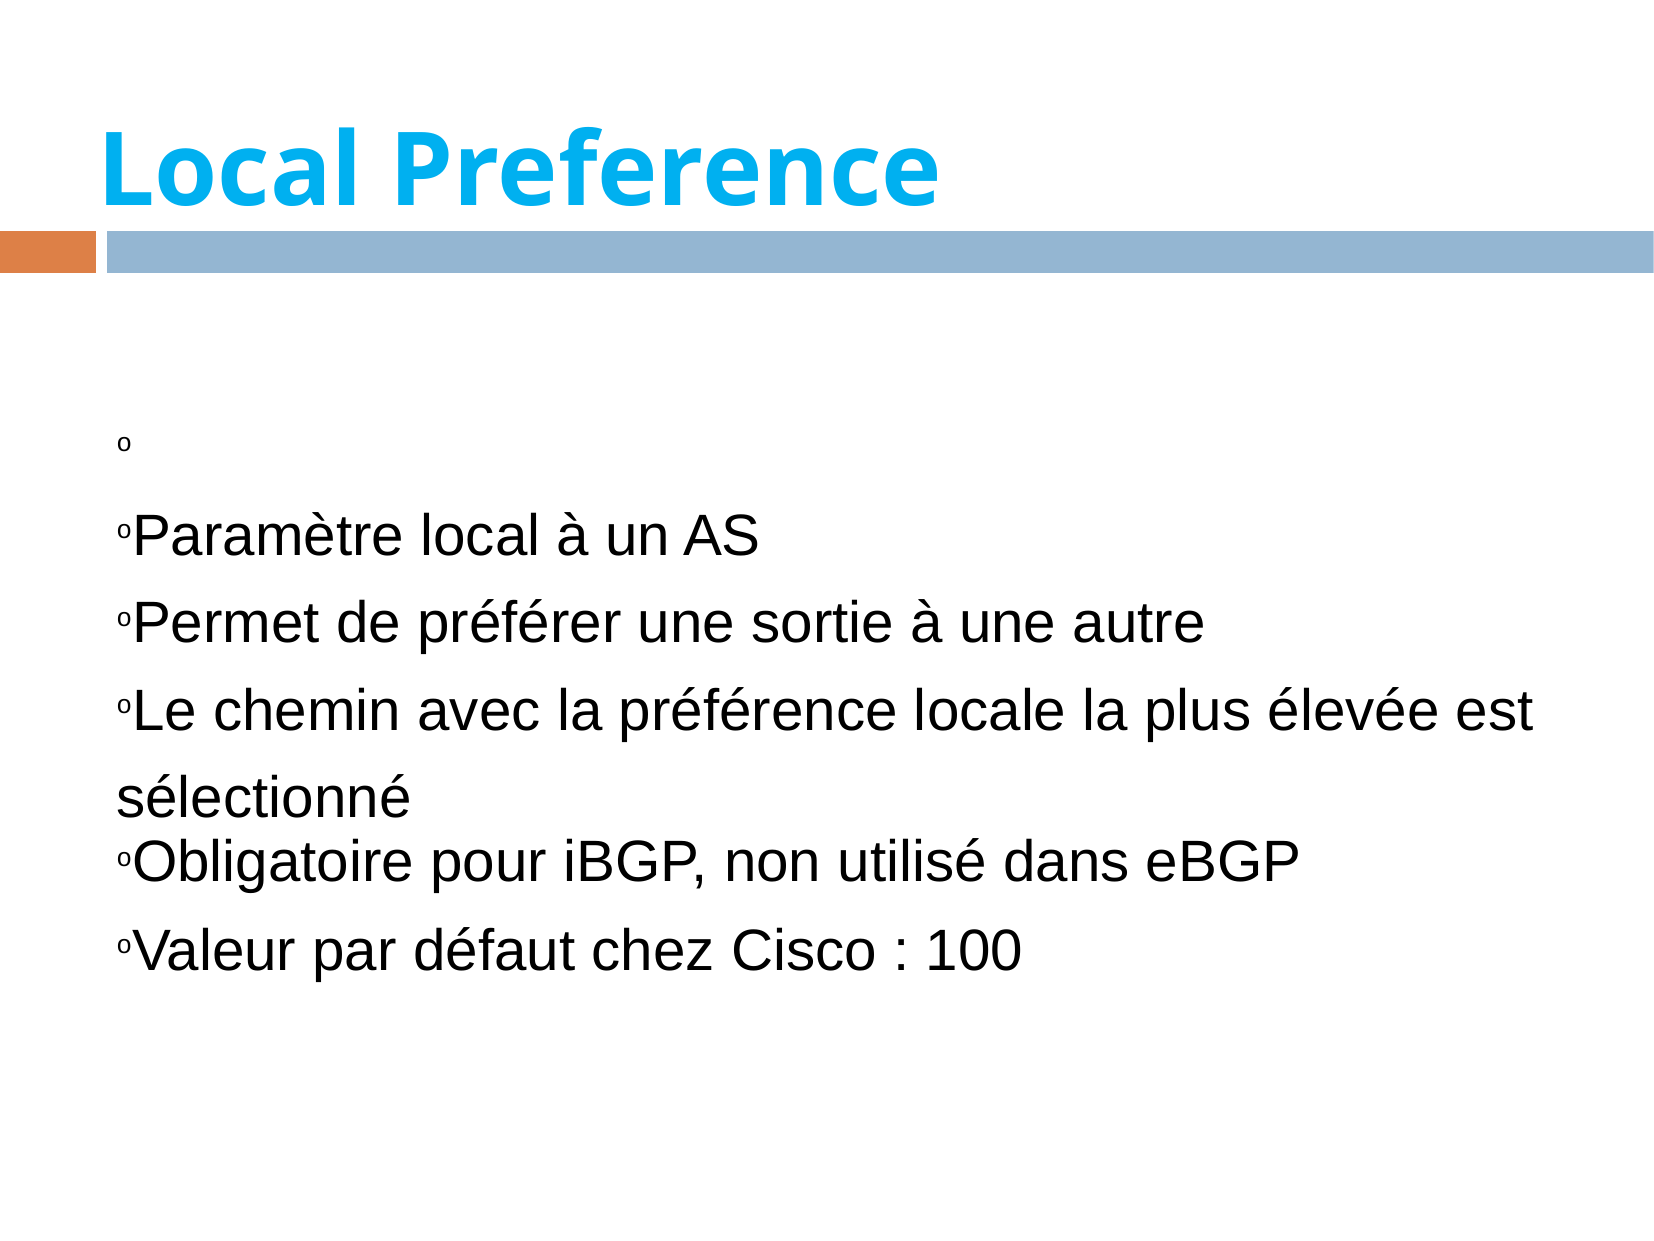

Local Preference
Paramètre local à un AS
Permet de préférer une sortie à une autre
Le chemin avec la préférence locale la plus élevée est sélectionné
Obligatoire pour iBGP, non utilisé dans eBGP
Valeur par défaut chez Cisco : 100